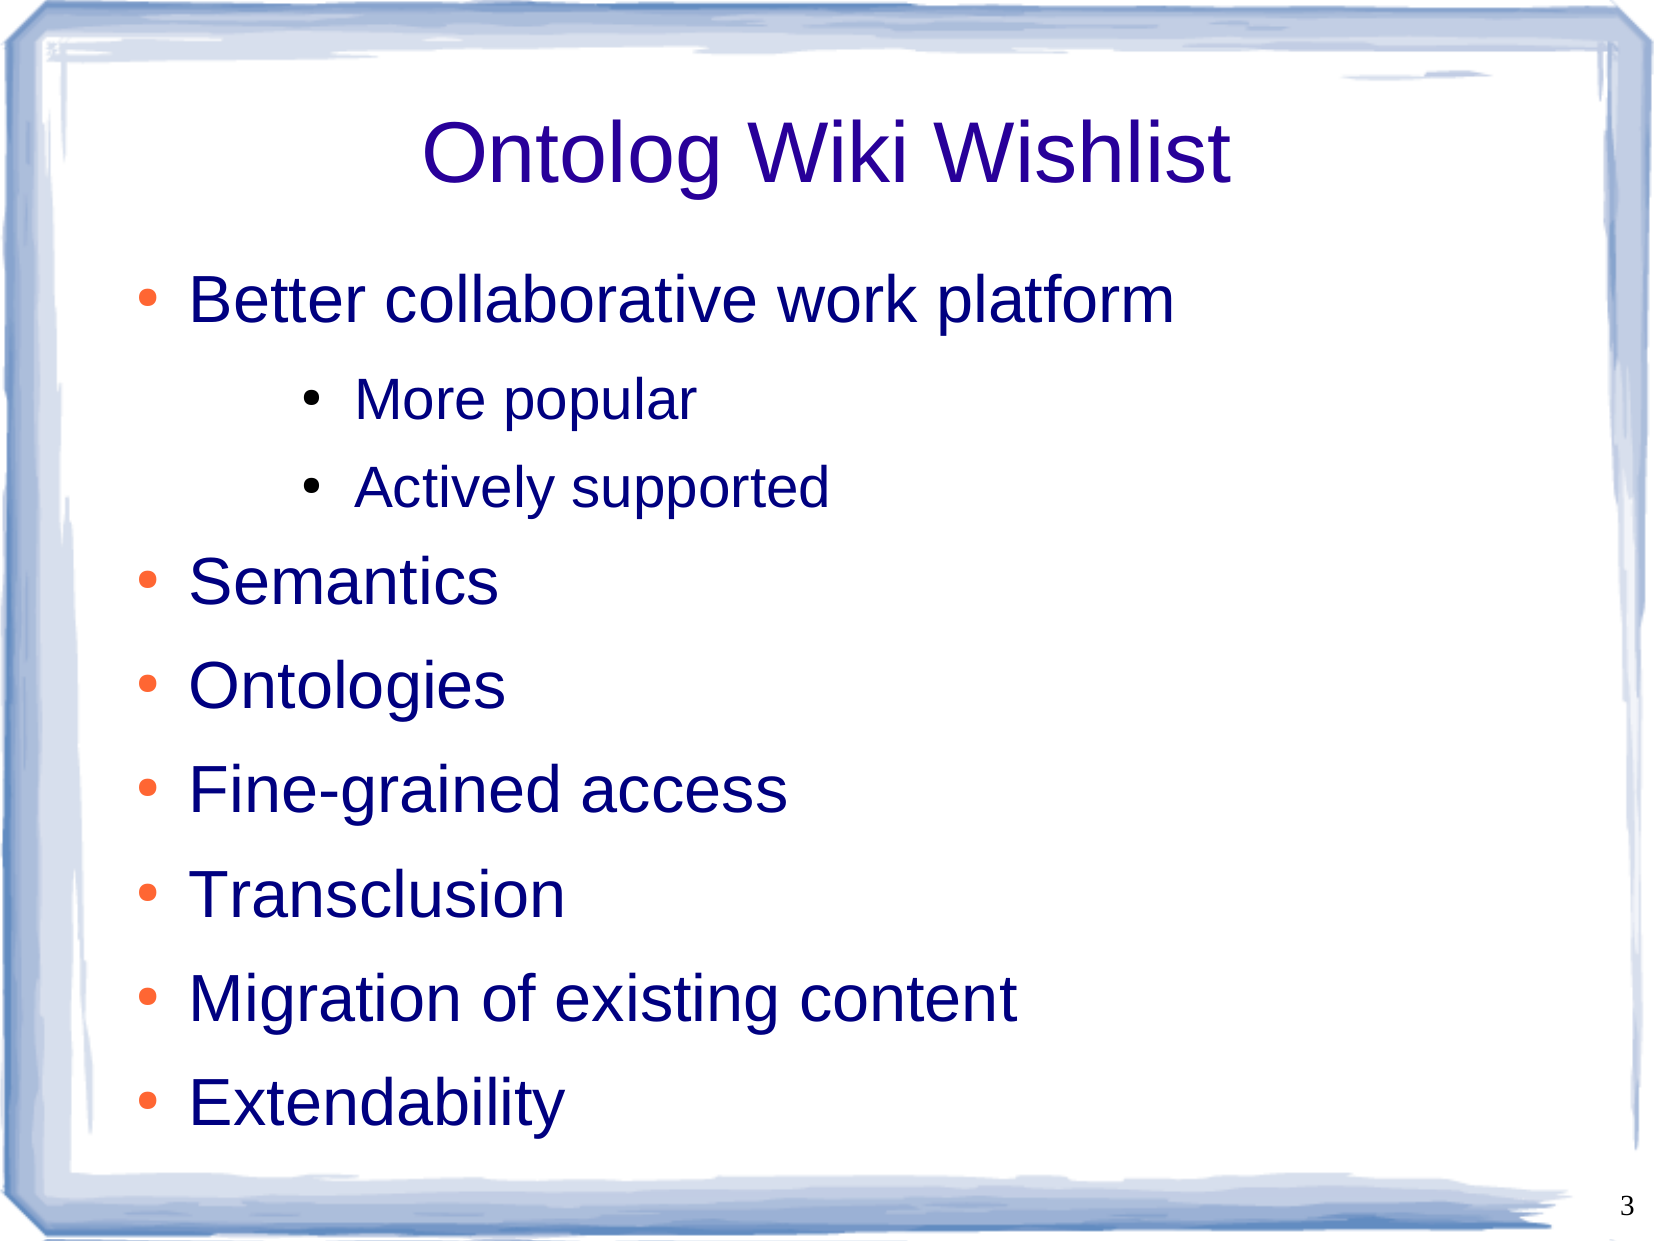

# Ontolog Wiki Wishlist
Better collaborative work platform
More popular
Actively supported
Semantics
Ontologies
Fine-grained access
Transclusion
Migration of existing content
Extendability
3